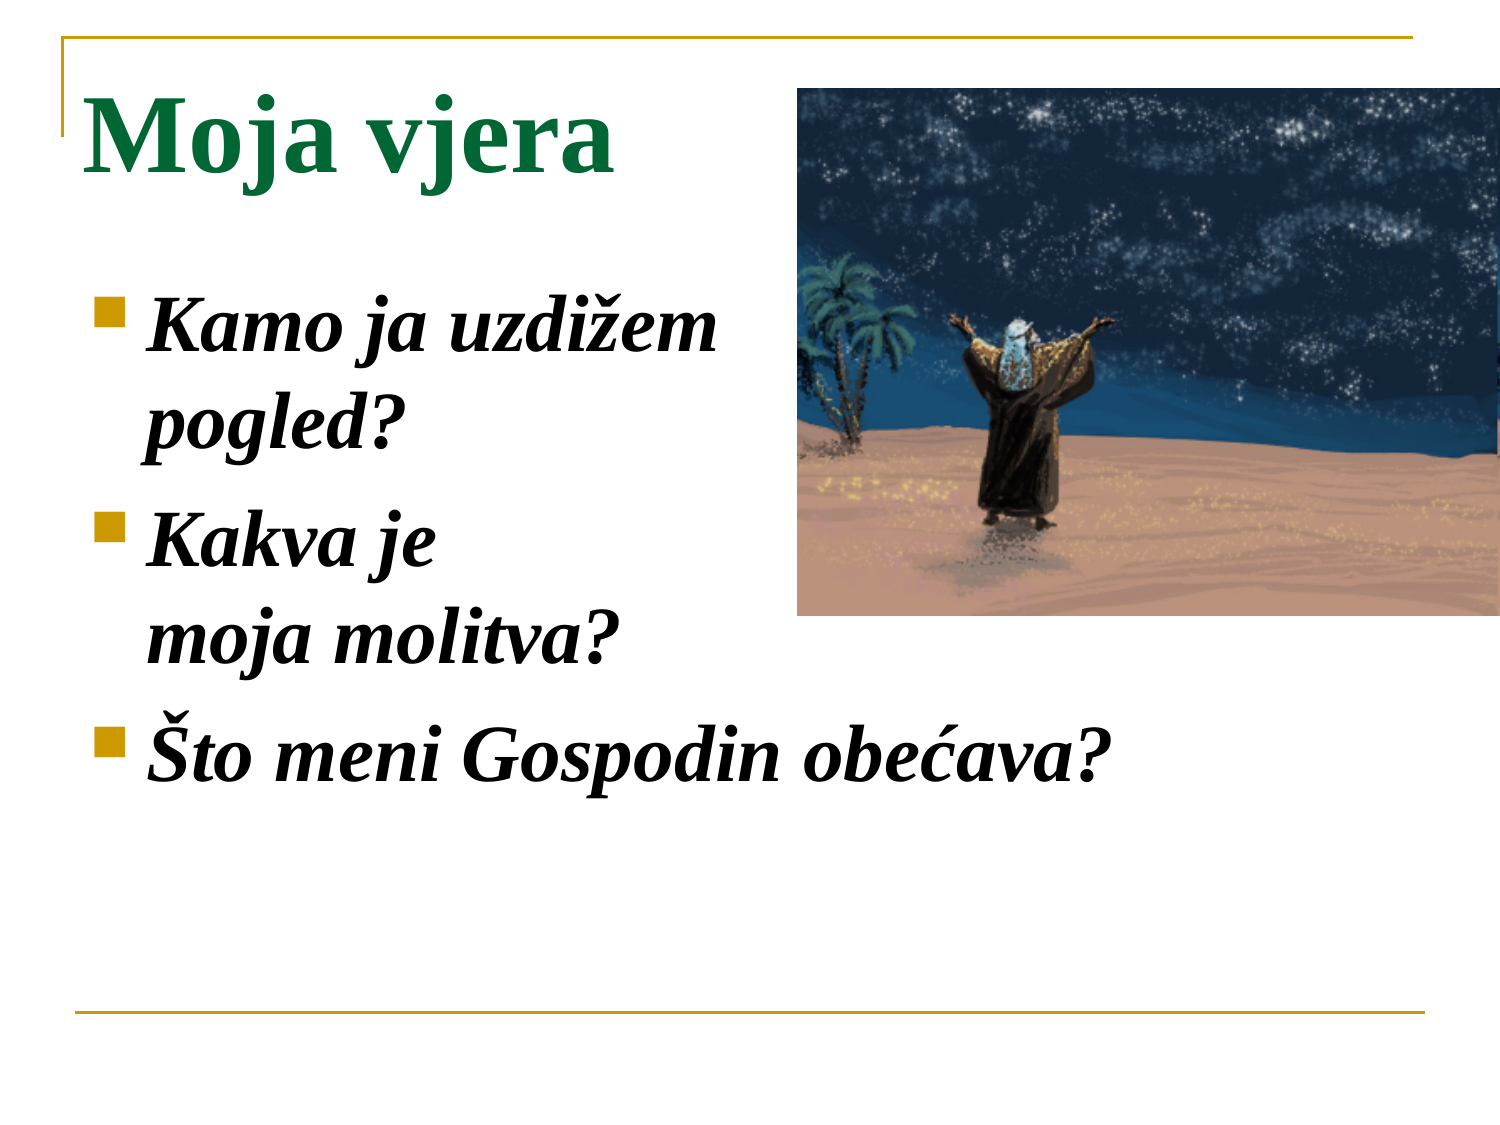

# Moja vjera
Kamo ja uzdižem
pogled?
Kakva je
moja molitva?
Što meni Gospodin obećava?